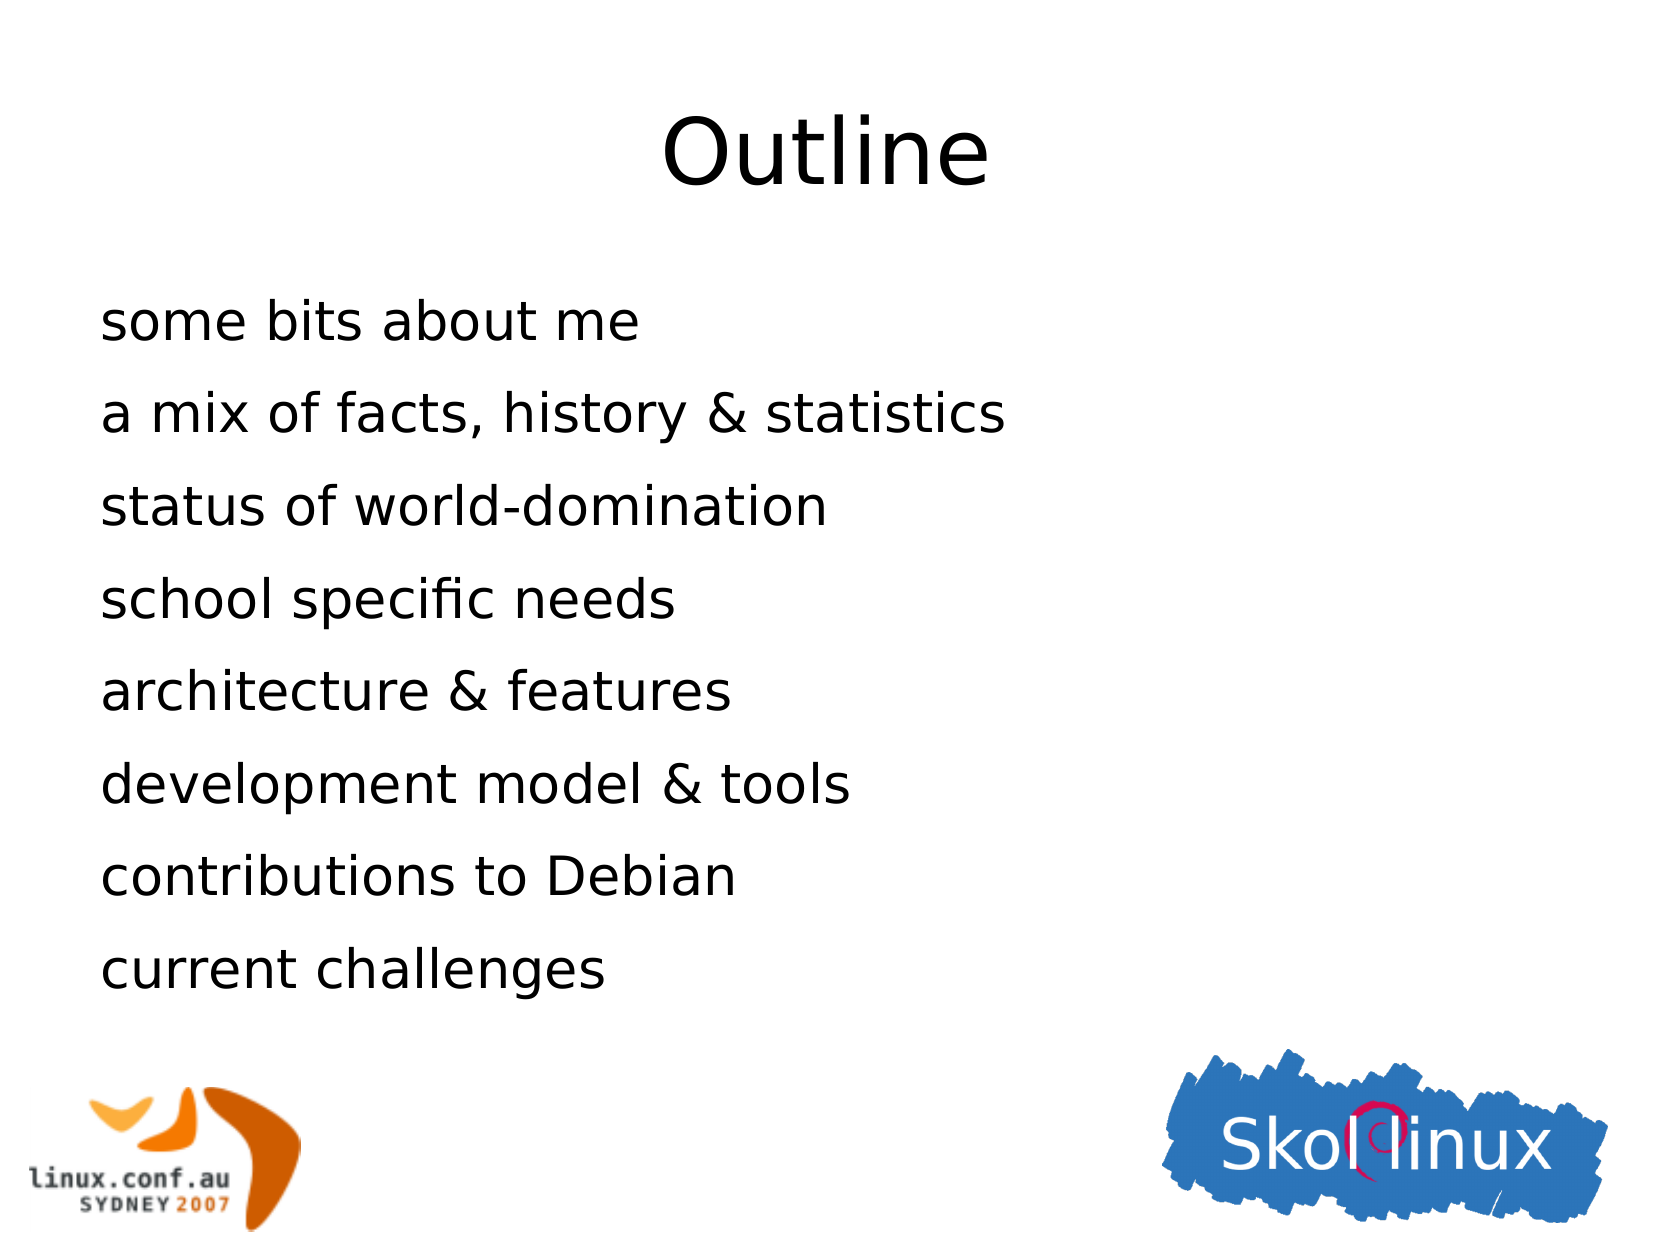

# Outline
some bits about me
a mix of facts, history & statistics
status of world-domination
school specific needs
architecture & features
development model & tools
contributions to Debian
current challenges